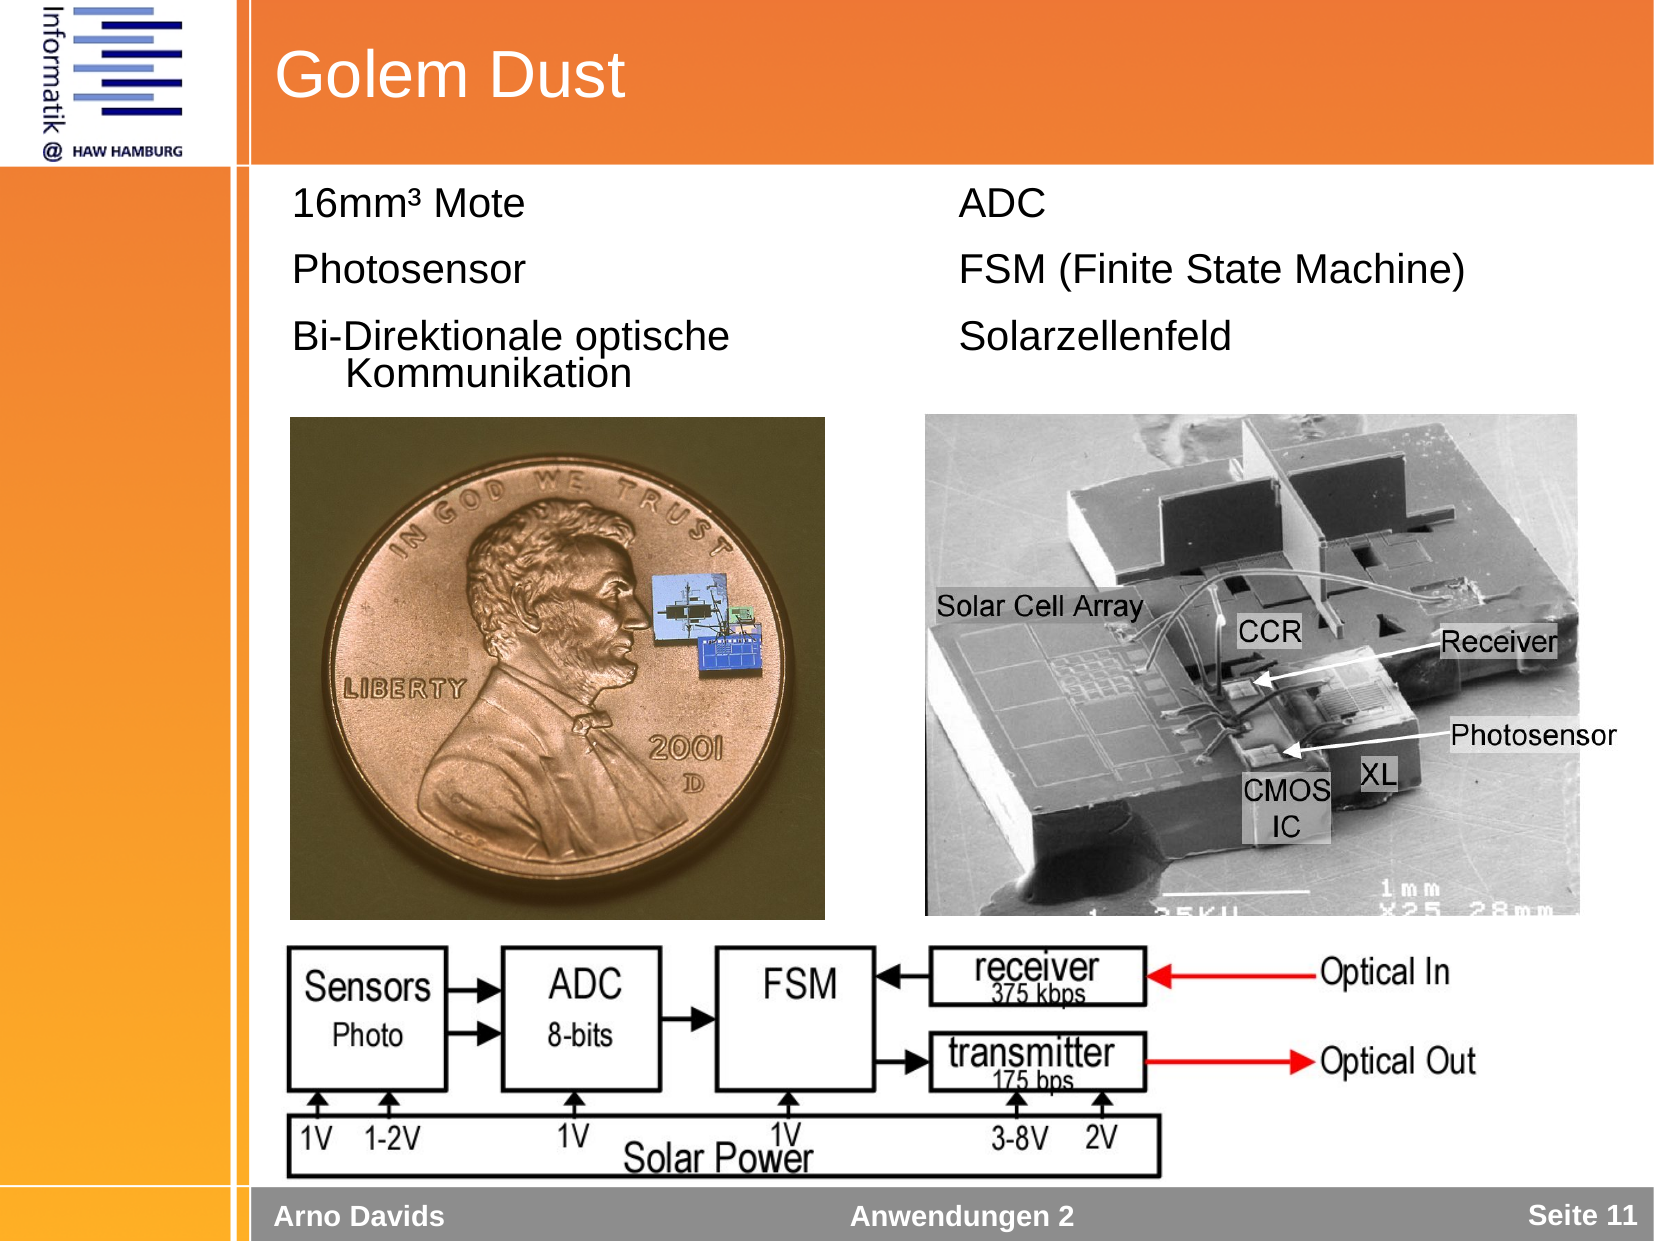

# Golem Dust
16mm³ Mote
Photosensor
Bi-Direktionale optische Kommunikation
ADC
FSM (Finite State Machine)
Solarzellenfeld